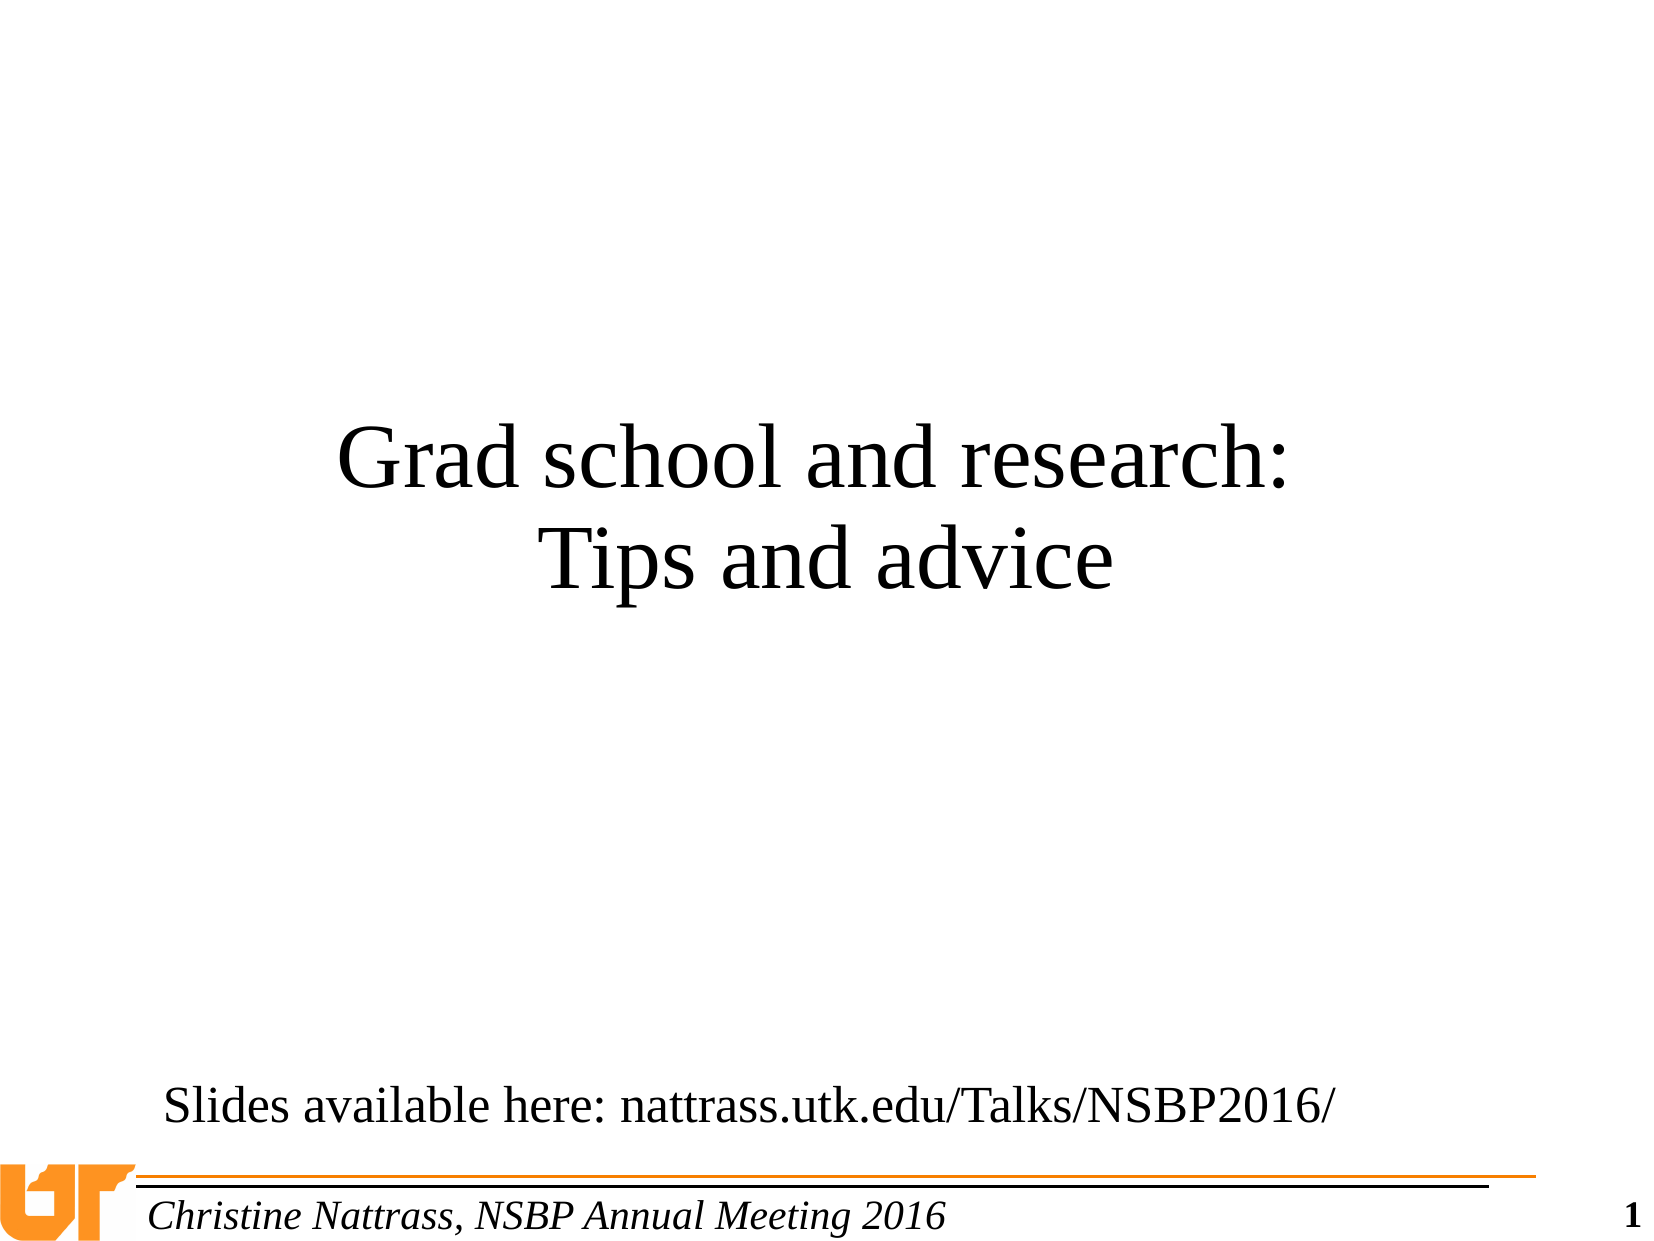

# Grad school and research: Tips and advice
Slides available here: nattrass.utk.edu/Talks/NSBP2016/